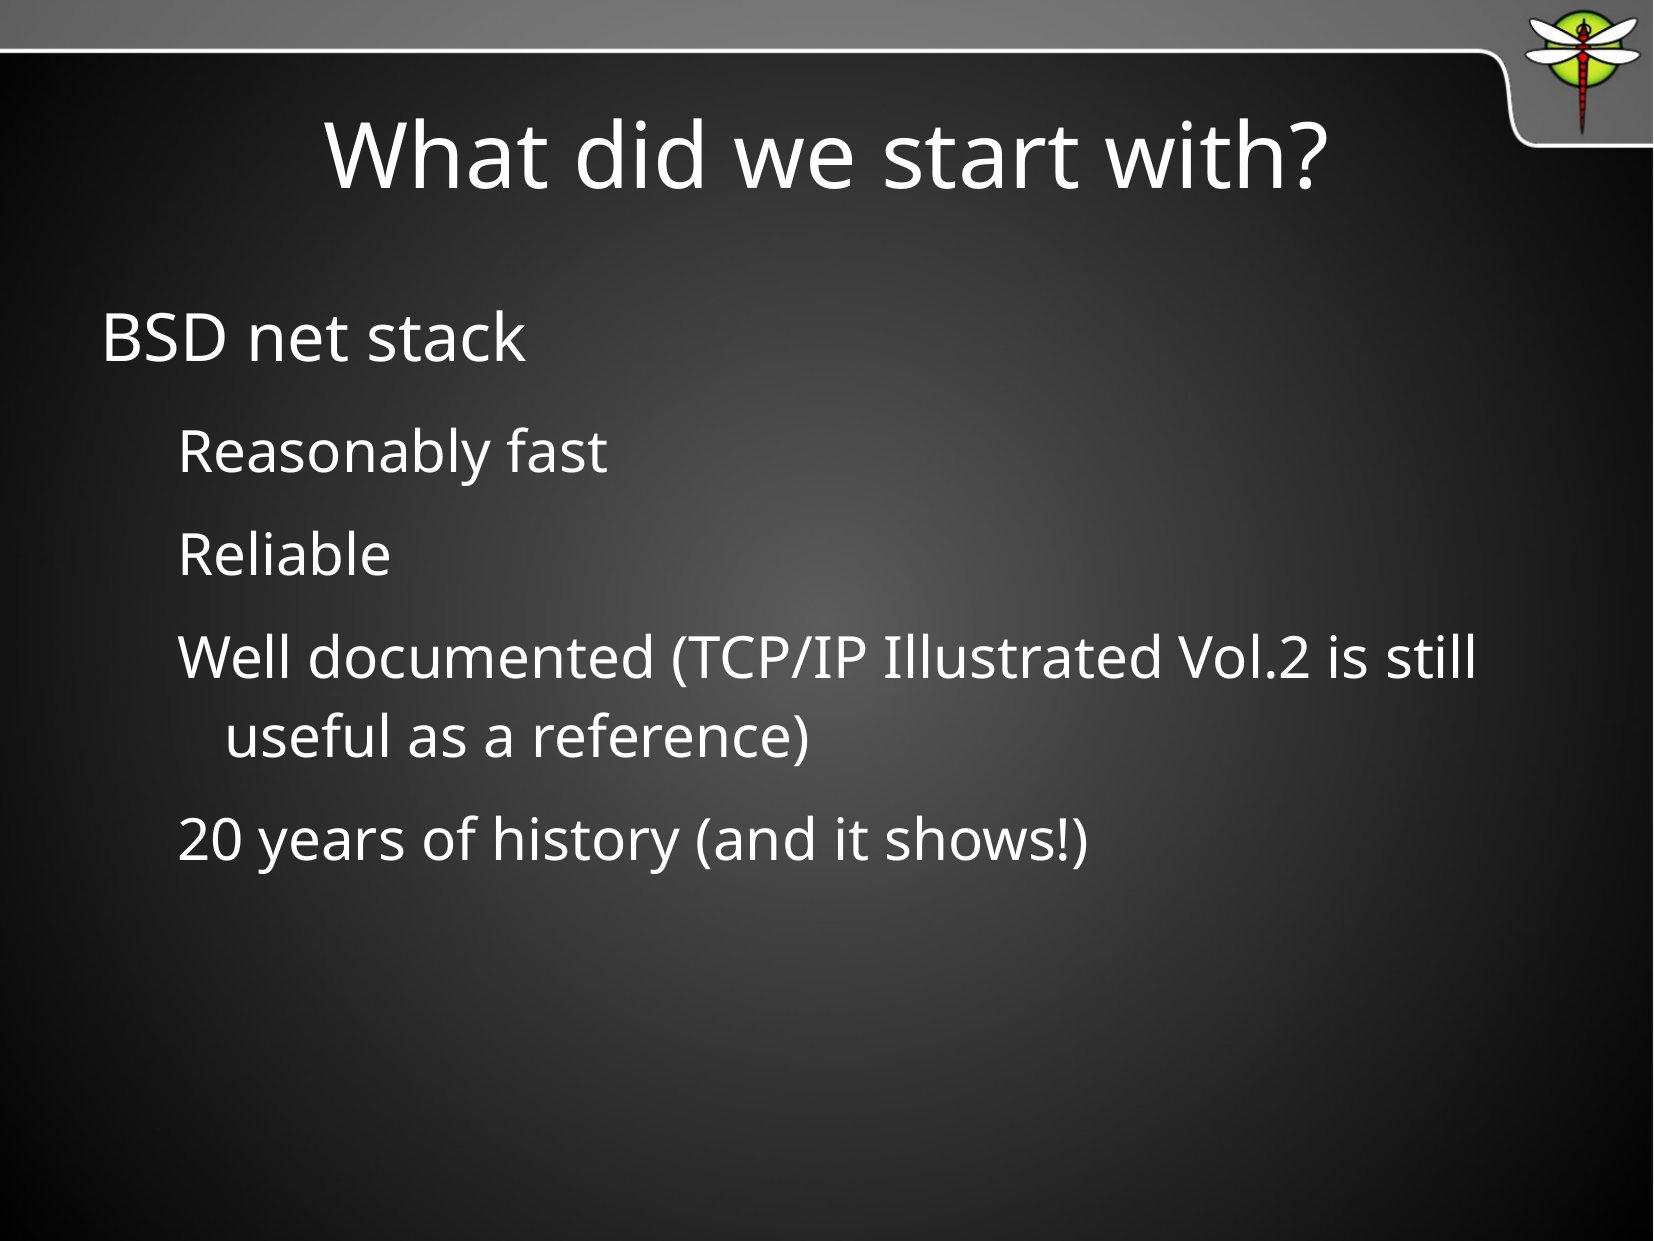

# What did we start with?
BSD net stack
Reasonably fast
Reliable
Well documented (TCP/IP Illustrated Vol.2 is still useful as a reference)
20 years of history (and it shows!)